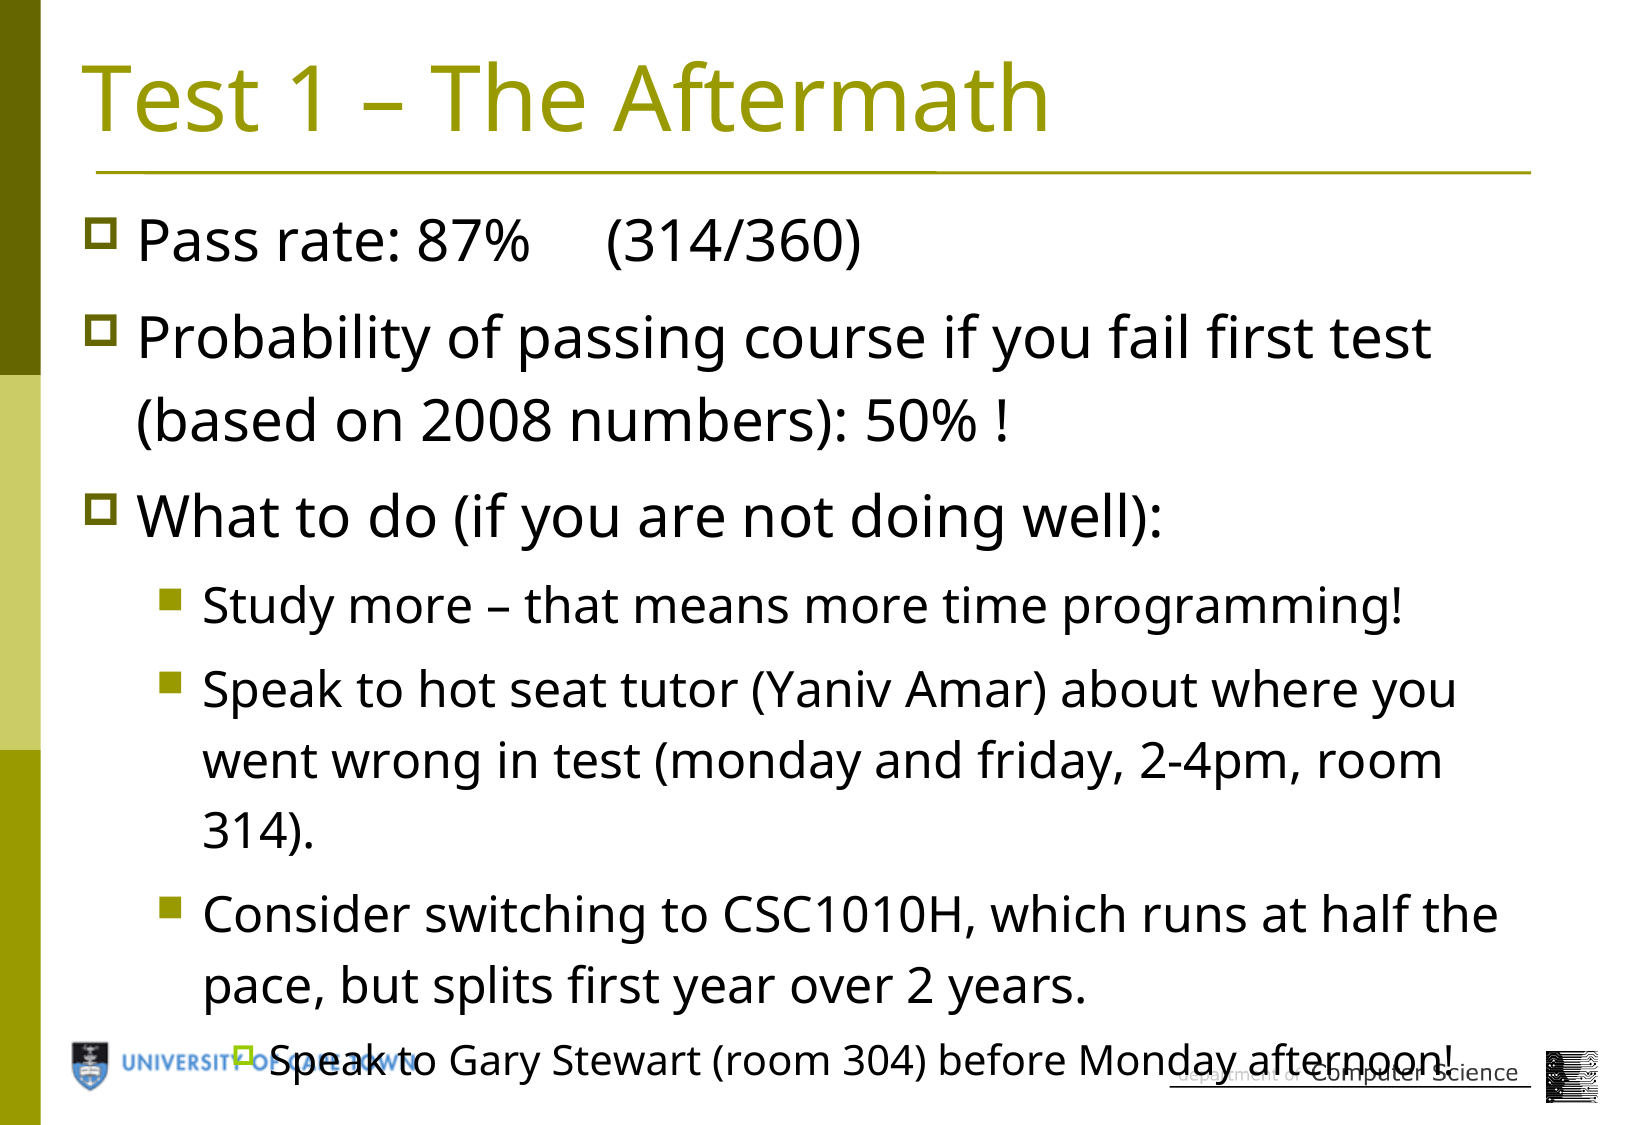

# Test 1 – The Aftermath
Pass rate: 87%	(314/360)
Probability of passing course if you fail first test (based on 2008 numbers): 50% !
What to do (if you are not doing well):
Study more – that means more time programming!
Speak to hot seat tutor (Yaniv Amar) about where you went wrong in test (monday and friday, 2-4pm, room 314).
Consider switching to CSC1010H, which runs at half the pace, but splits first year over 2 years.
Speak to Gary Stewart (room 304) before Monday afternoon!